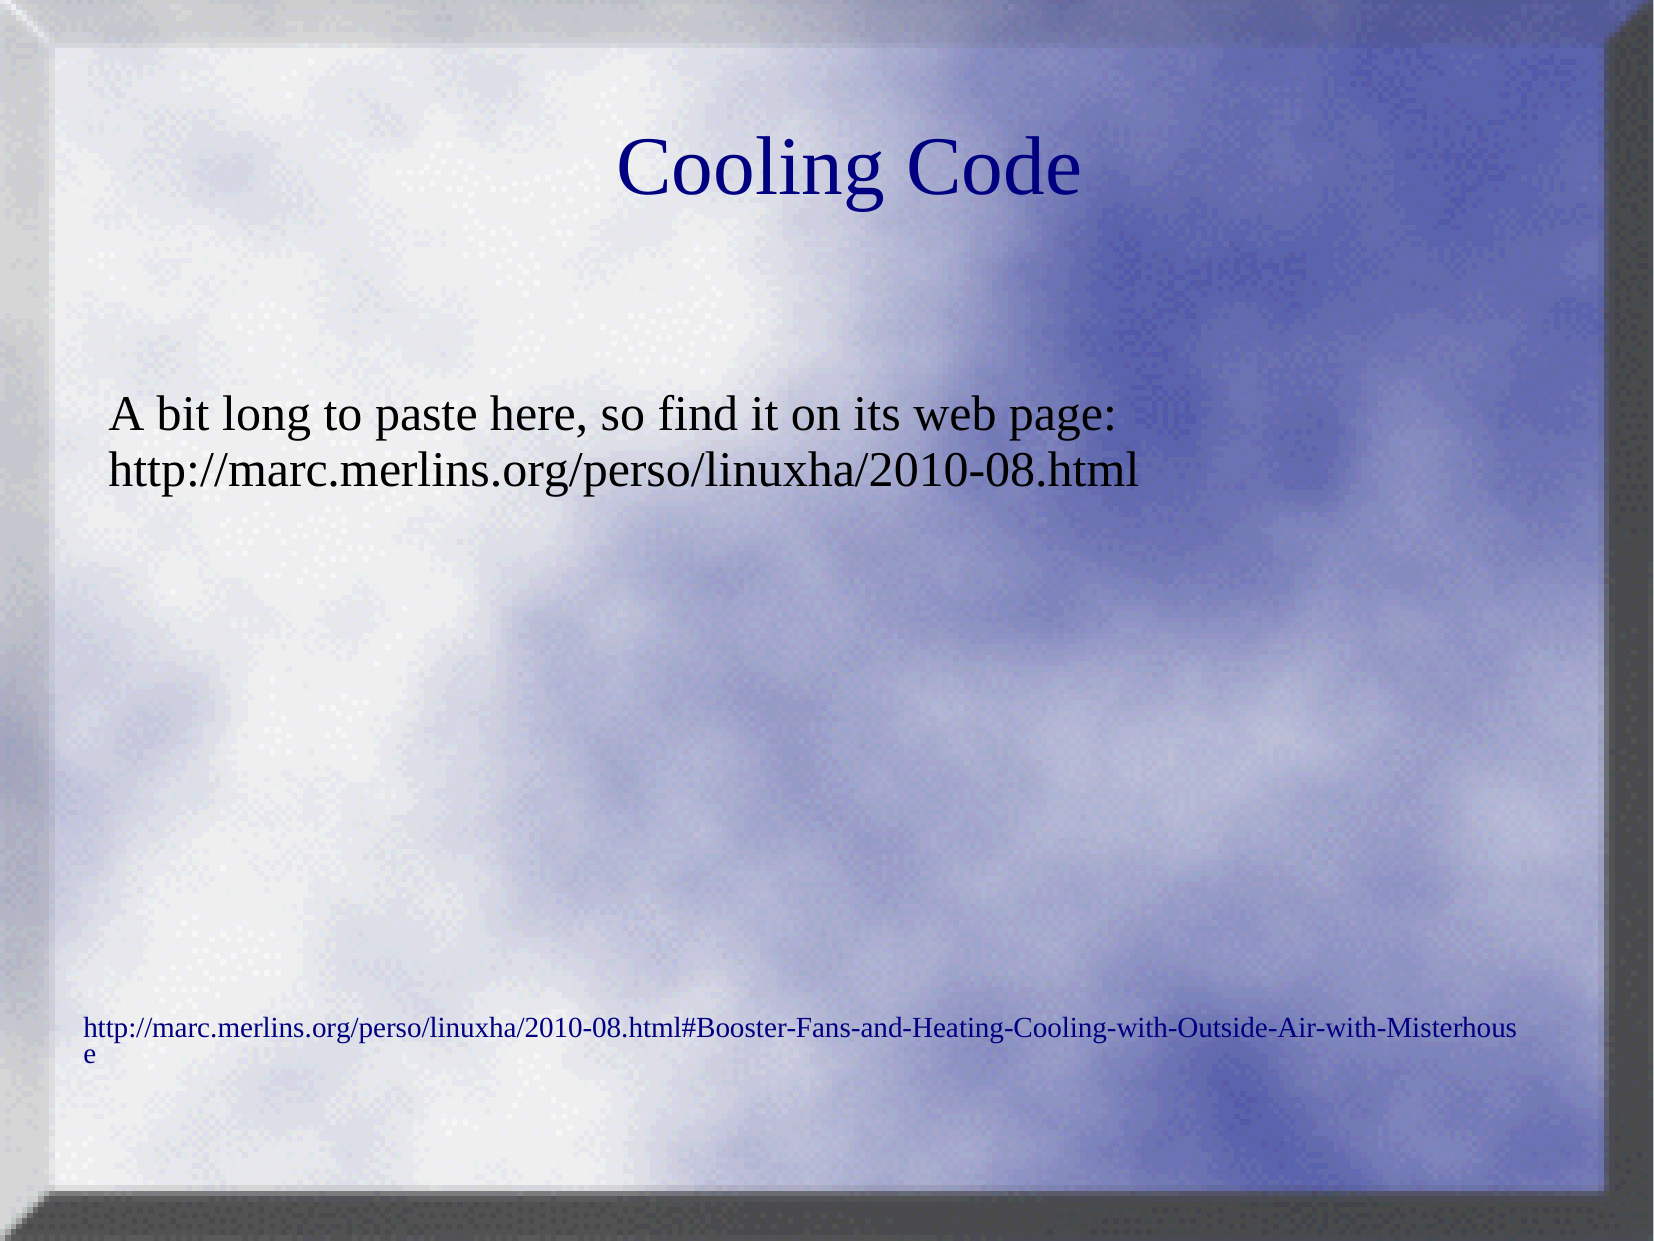

# Cooling Code
A bit long to paste here, so find it on its web page:
http://marc.merlins.org/perso/linuxha/2010-08.html
http://marc.merlins.org/perso/linuxha/2010-08.html#Booster-Fans-and-Heating-Cooling-with-Outside-Air-with-Misterhouse